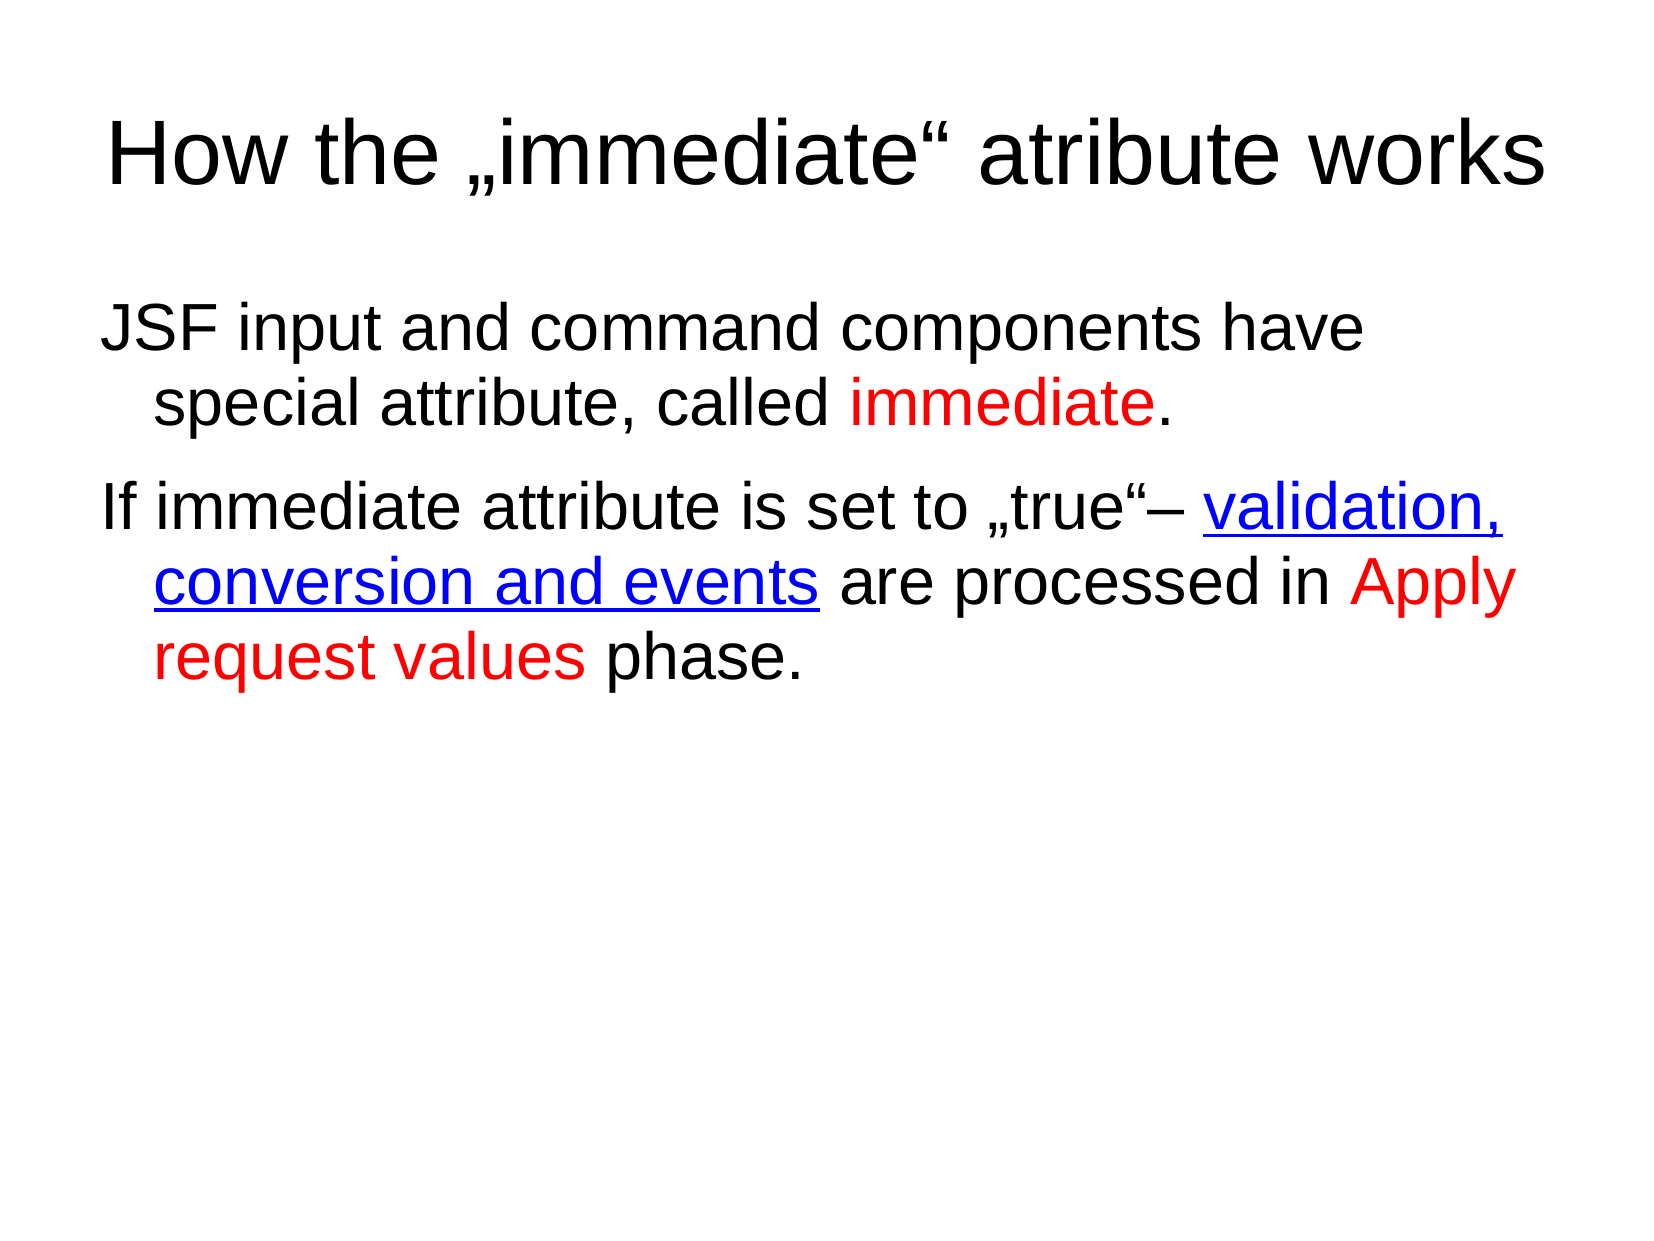

# How the „immediate“ atribute works
JSF input and command components have special attribute, called immediate.
If immediate attribute is set to „true“– validation, conversion and events are processed in Apply request values phase.